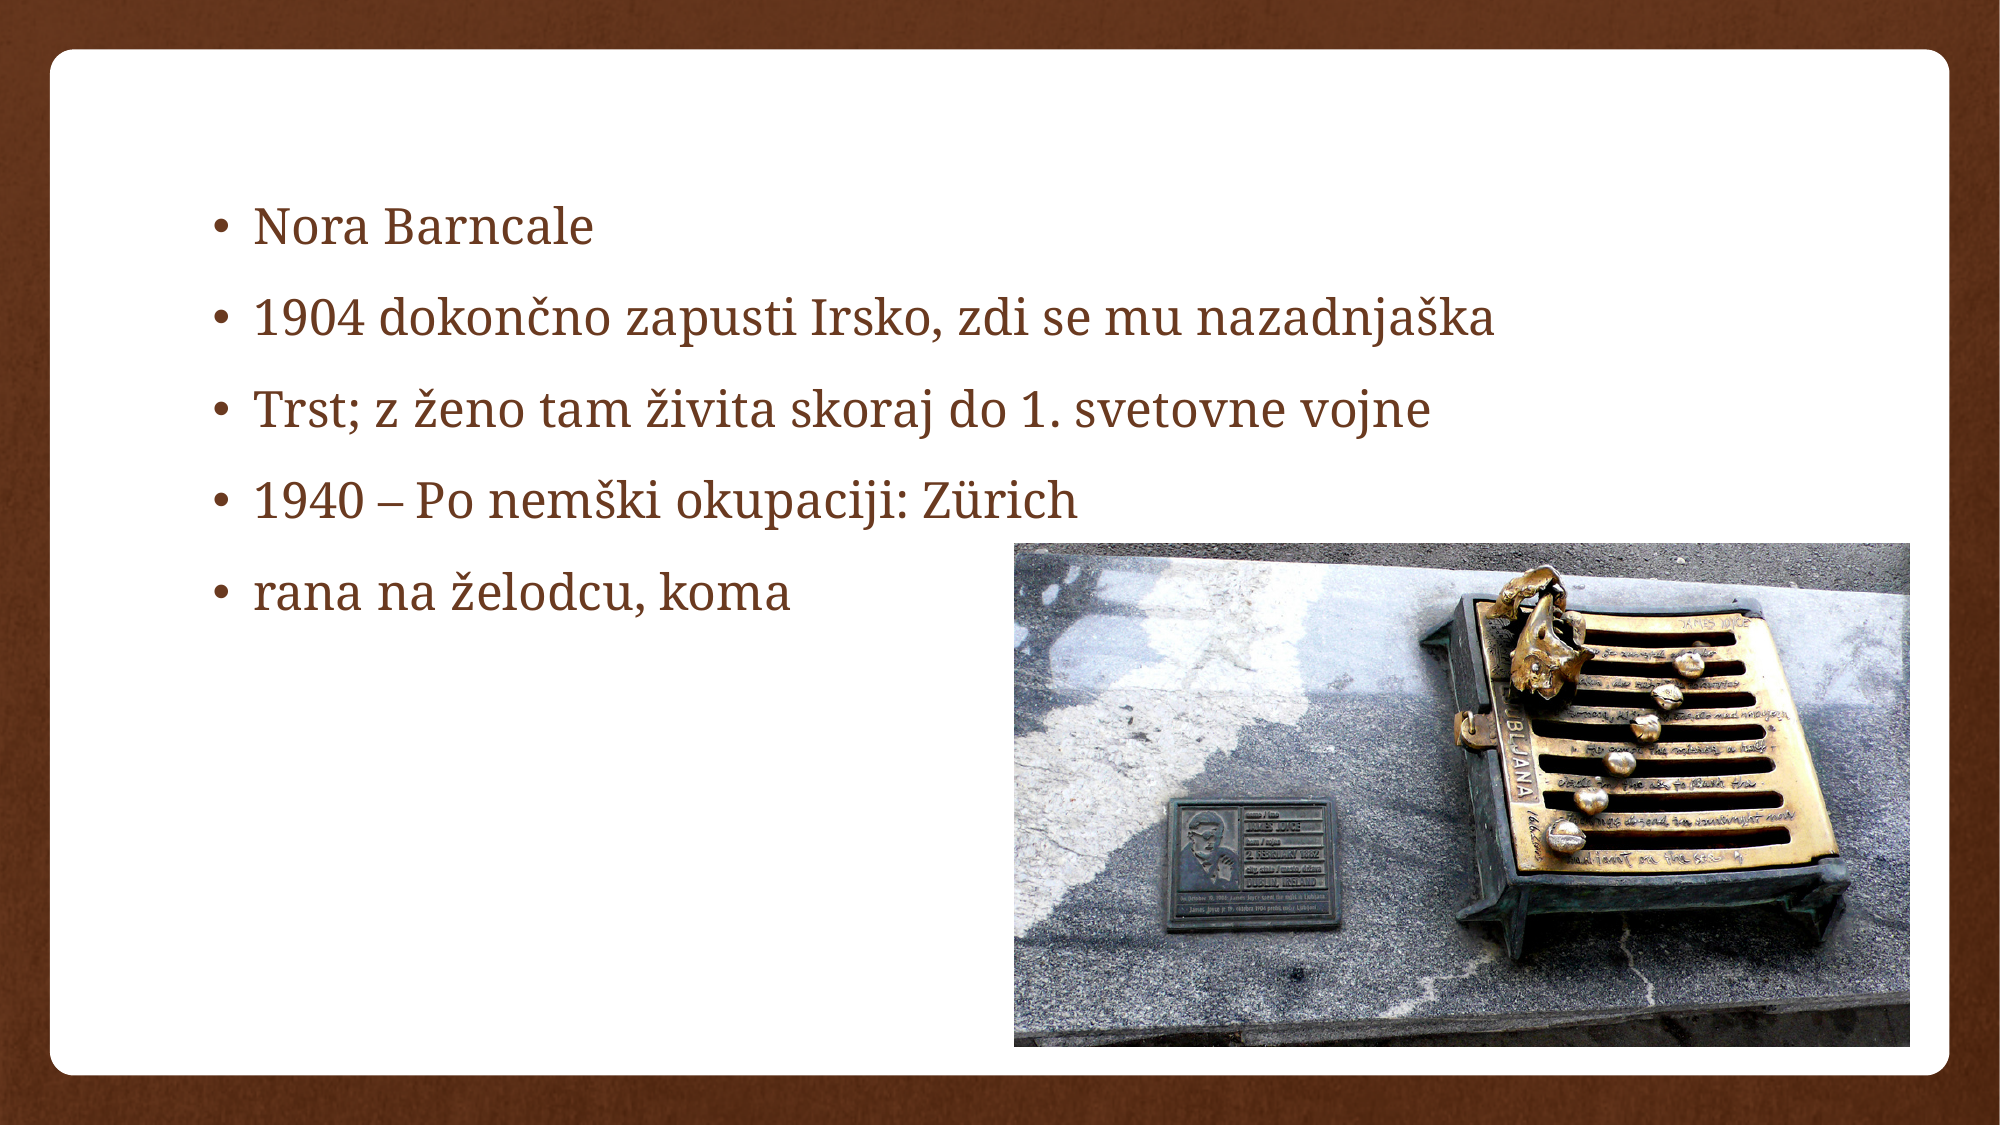

#
Nora Barncale
1904 dokončno zapusti Irsko, zdi se mu nazadnjaška
Trst; z ženo tam živita skoraj do 1. svetovne vojne
1940 – Po nemški okupaciji: Zürich
rana na želodcu, koma